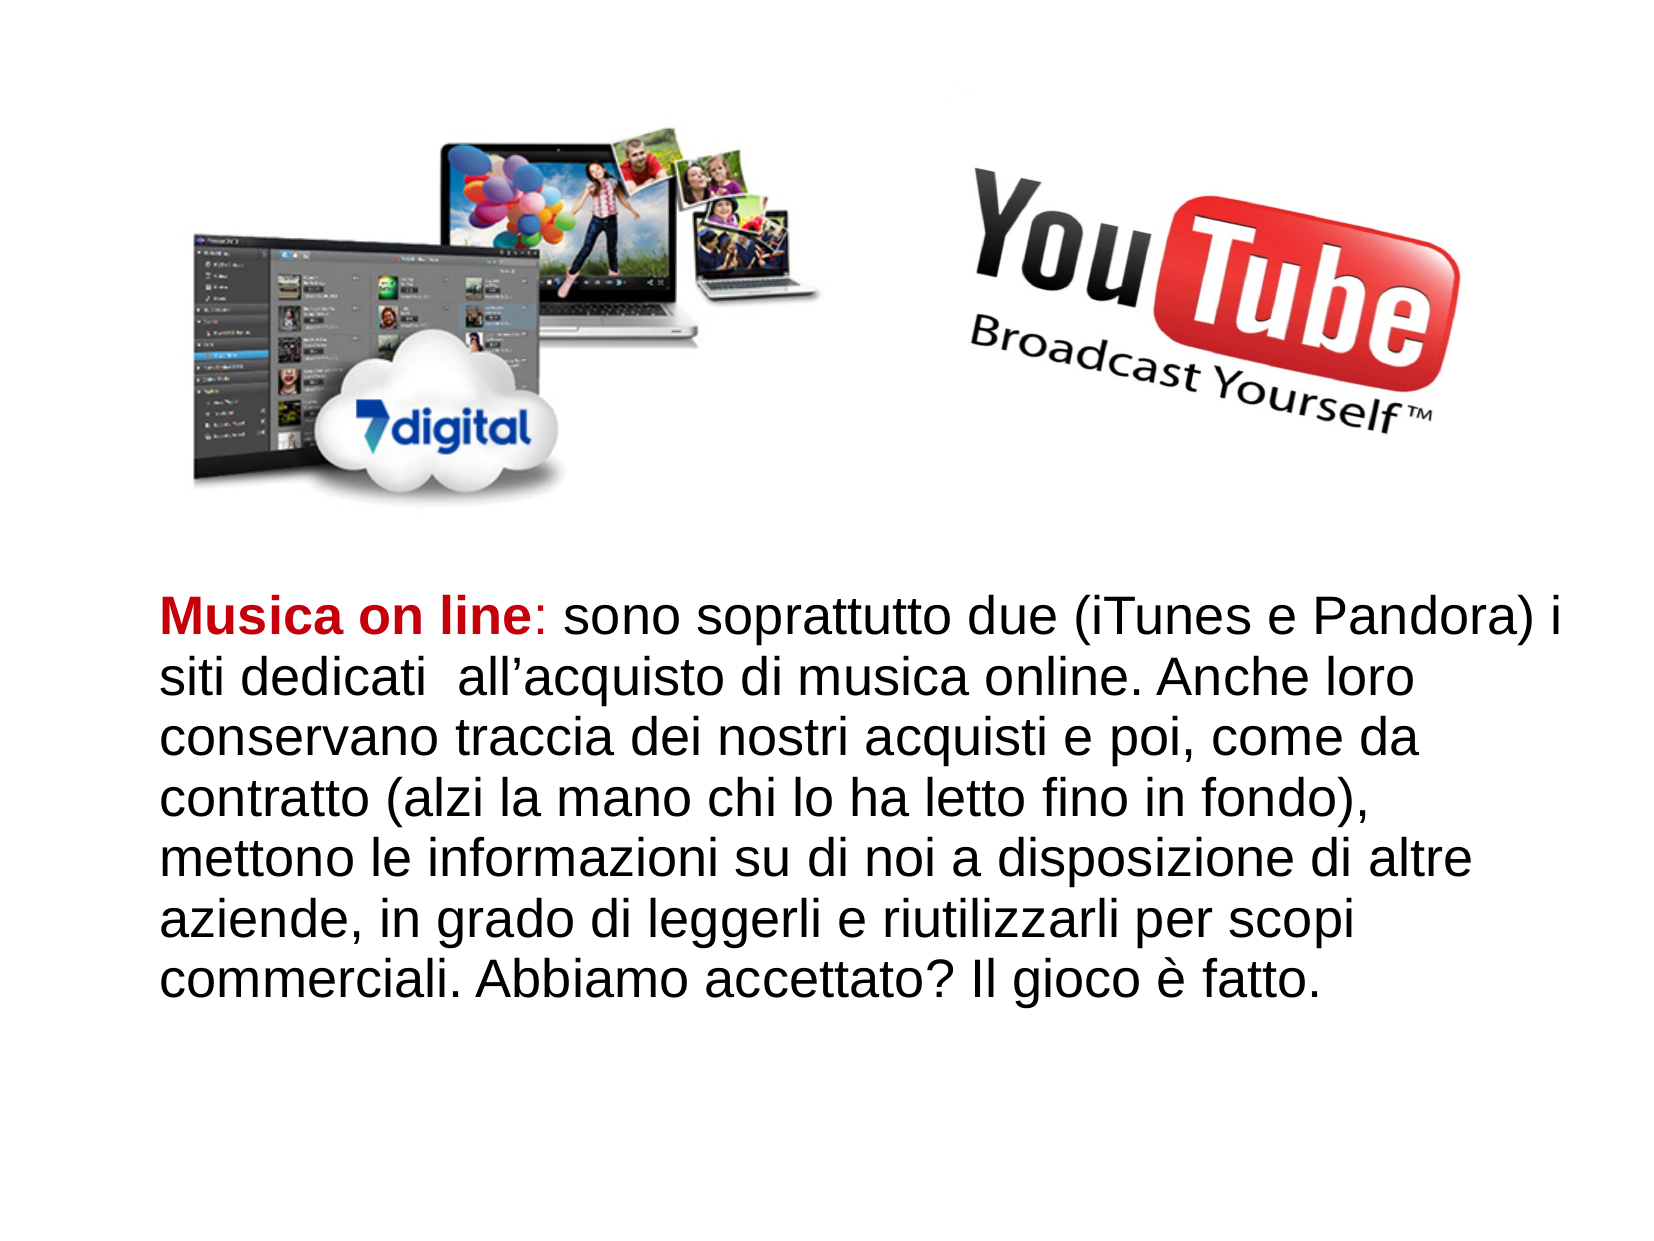

# Musica on line: sono soprattutto due (iTunes e Pandora) i siti dedicati all’acquisto di musica online. Anche loro conservano traccia dei nostri acquisti e poi, come da contratto (alzi la mano chi lo ha letto fino in fondo), mettono le informazioni su di noi a disposizione di altre aziende, in grado di leggerli e riutilizzarli per scopi commerciali. Abbiamo accettato? Il gioco è fatto.